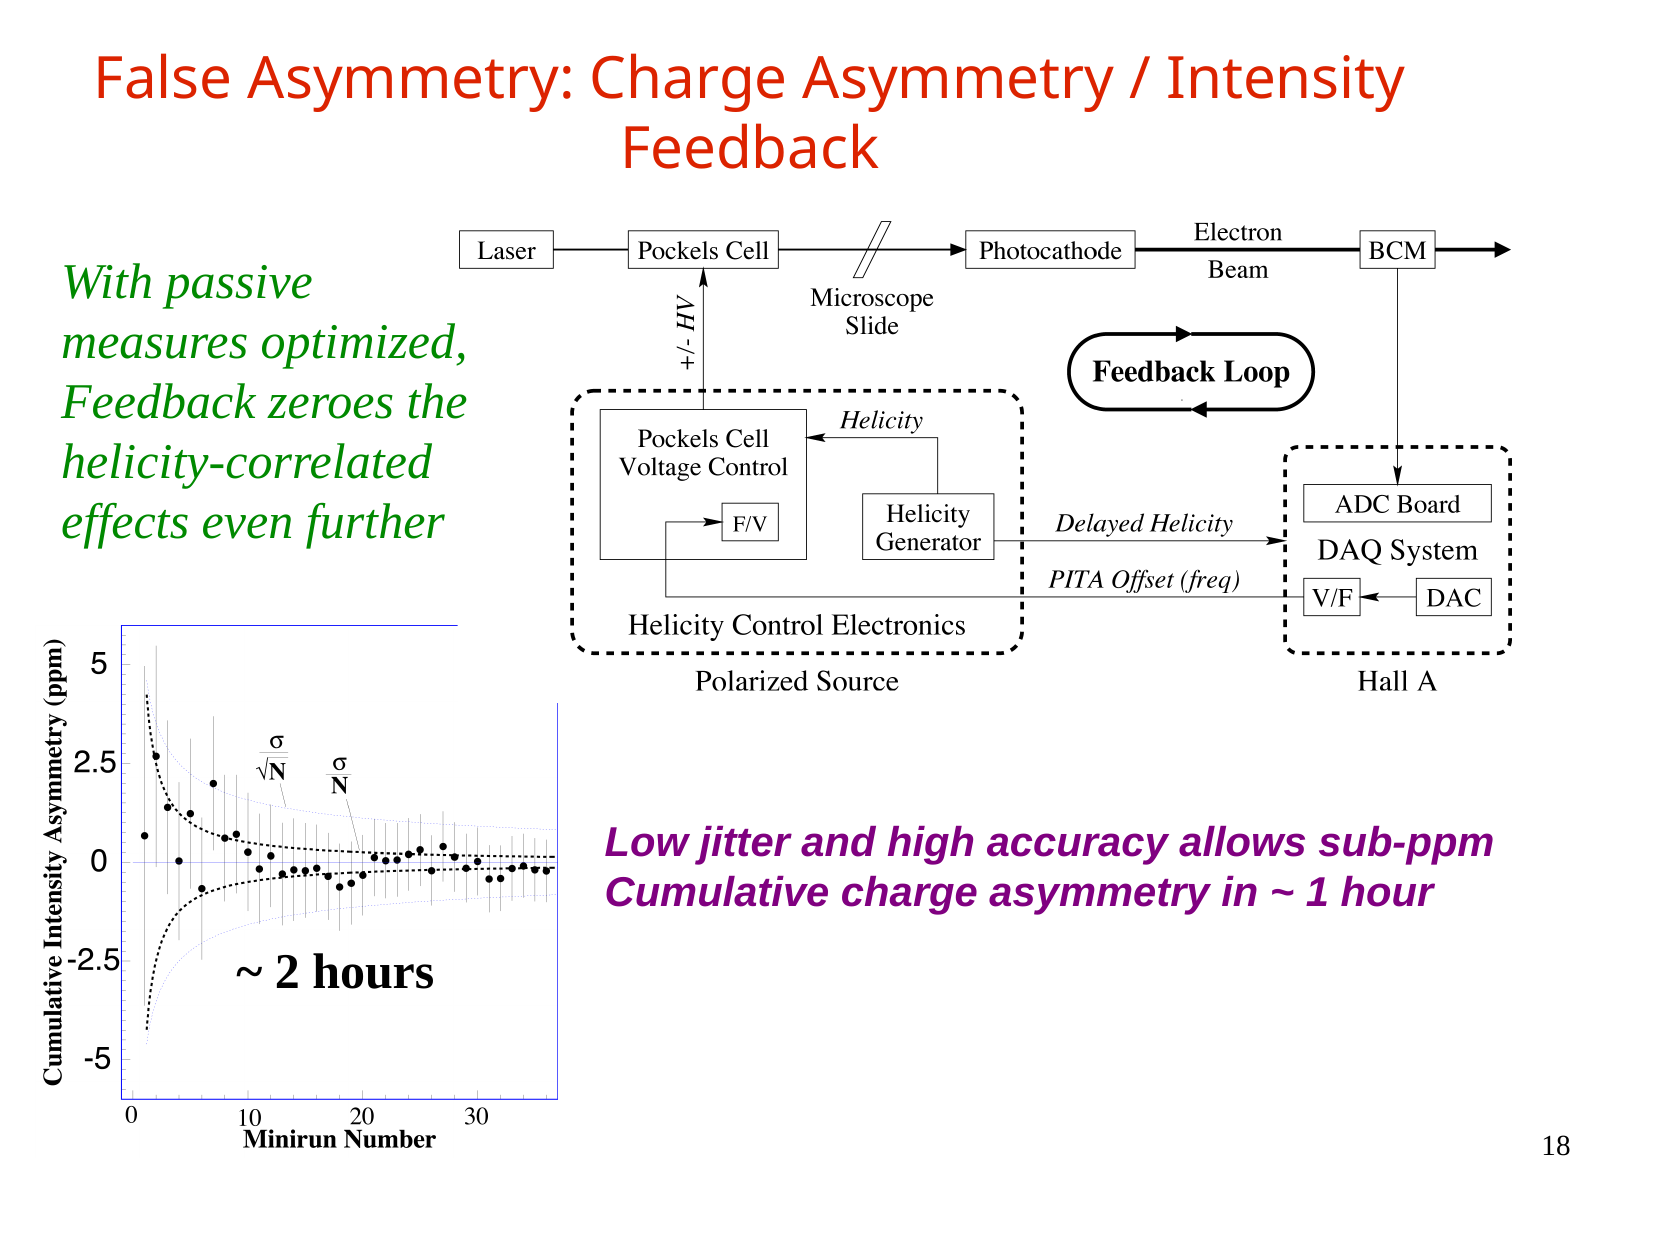

False Asymmetry: Charge Asymmetry / Intensity Feedback
With passive
measures optimized,
Feedback zeroes the
helicity-correlated
effects even further
Low jitter and high accuracy allows sub-ppm
Cumulative charge asymmetry in ~ 1 hour
~ 2 hours
18